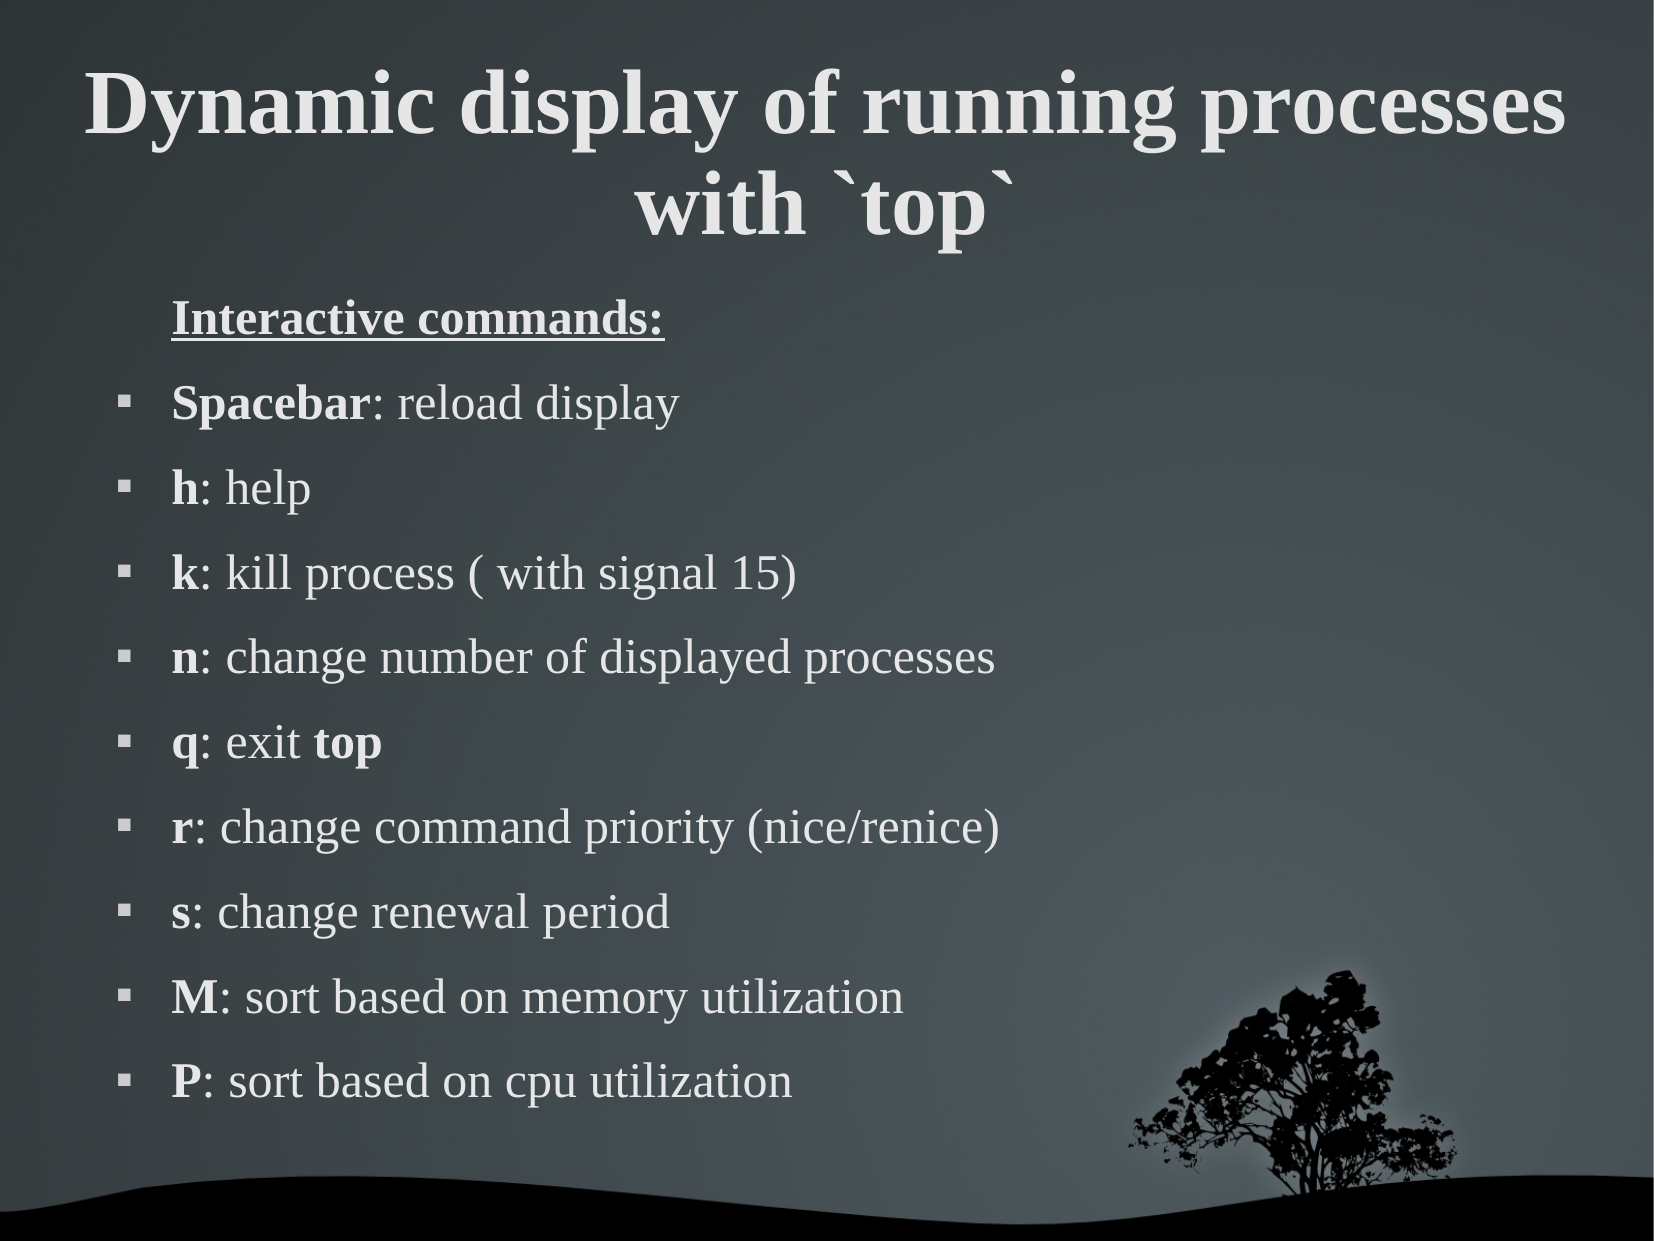

Dynamic display of running processes with `top`
# Interactive commands:
Spacebar: reload display
h: help
k: kill process ( with signal 15)
n: change number of displayed processes
q: exit top
r: change command priority (nice/renice)
s: change renewal period
Μ: sort based on memory utilization
P: sort based on cpu utilization